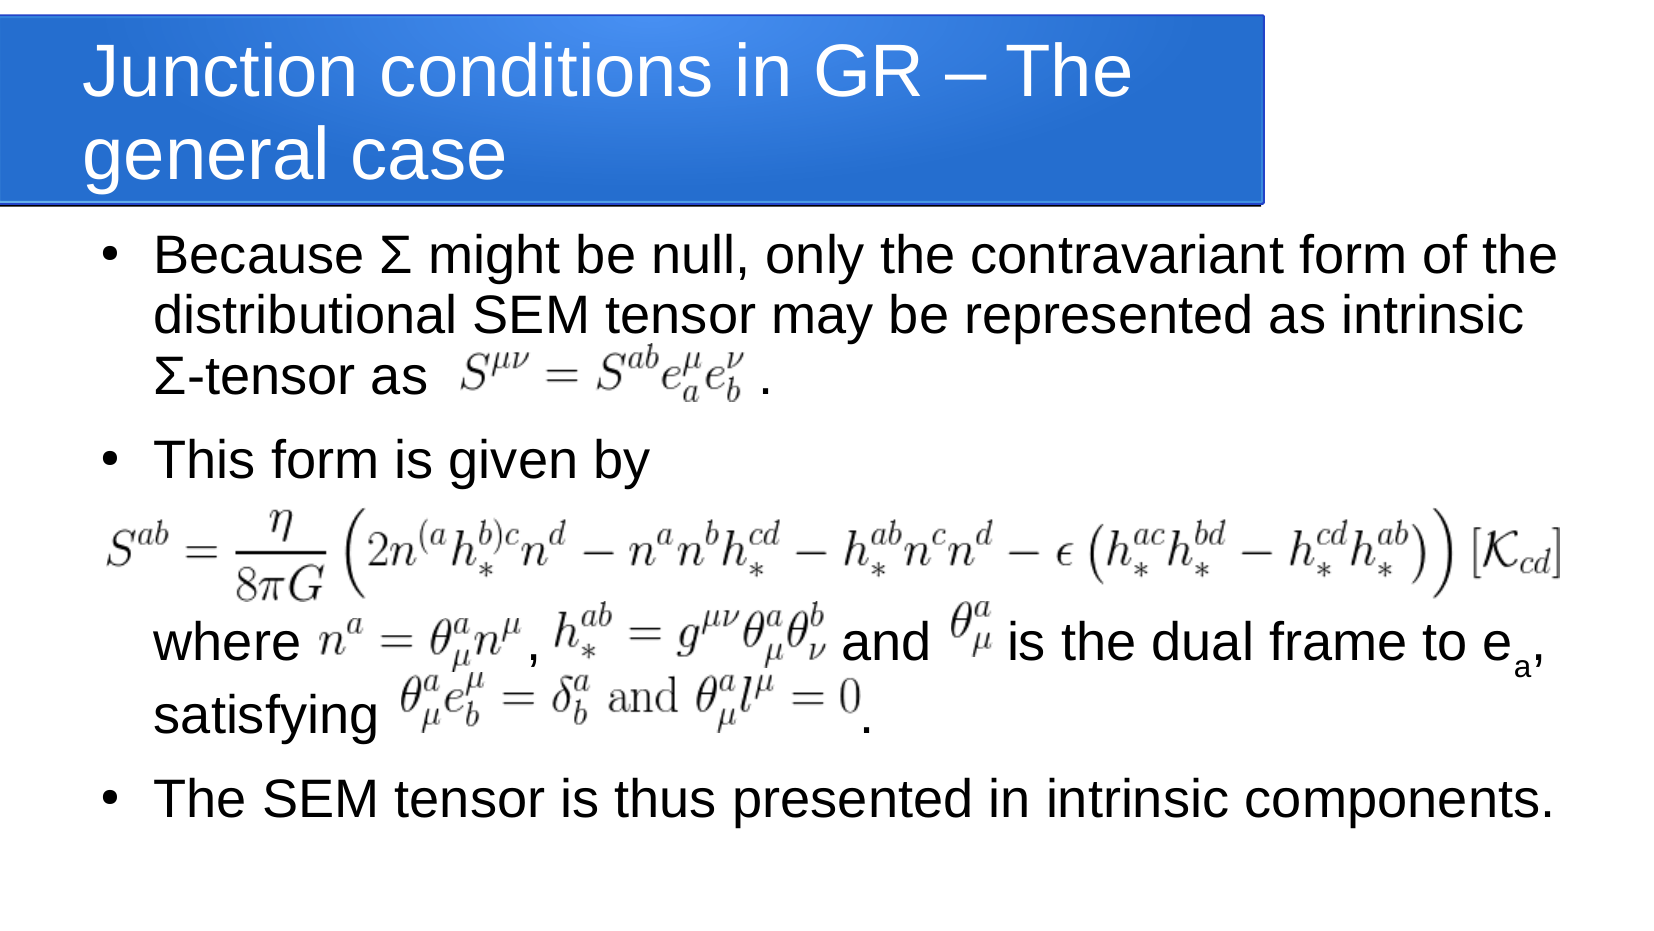

# Junction conditions in GR – The general case
Because Σ might be null, only the contravariant form of the distributional SEM tensor may be represented as intrinsic Σ-tensor as .
This form is given by
where , and is the dual frame to ea, satisfying .
The SEM tensor is thus presented in intrinsic components.